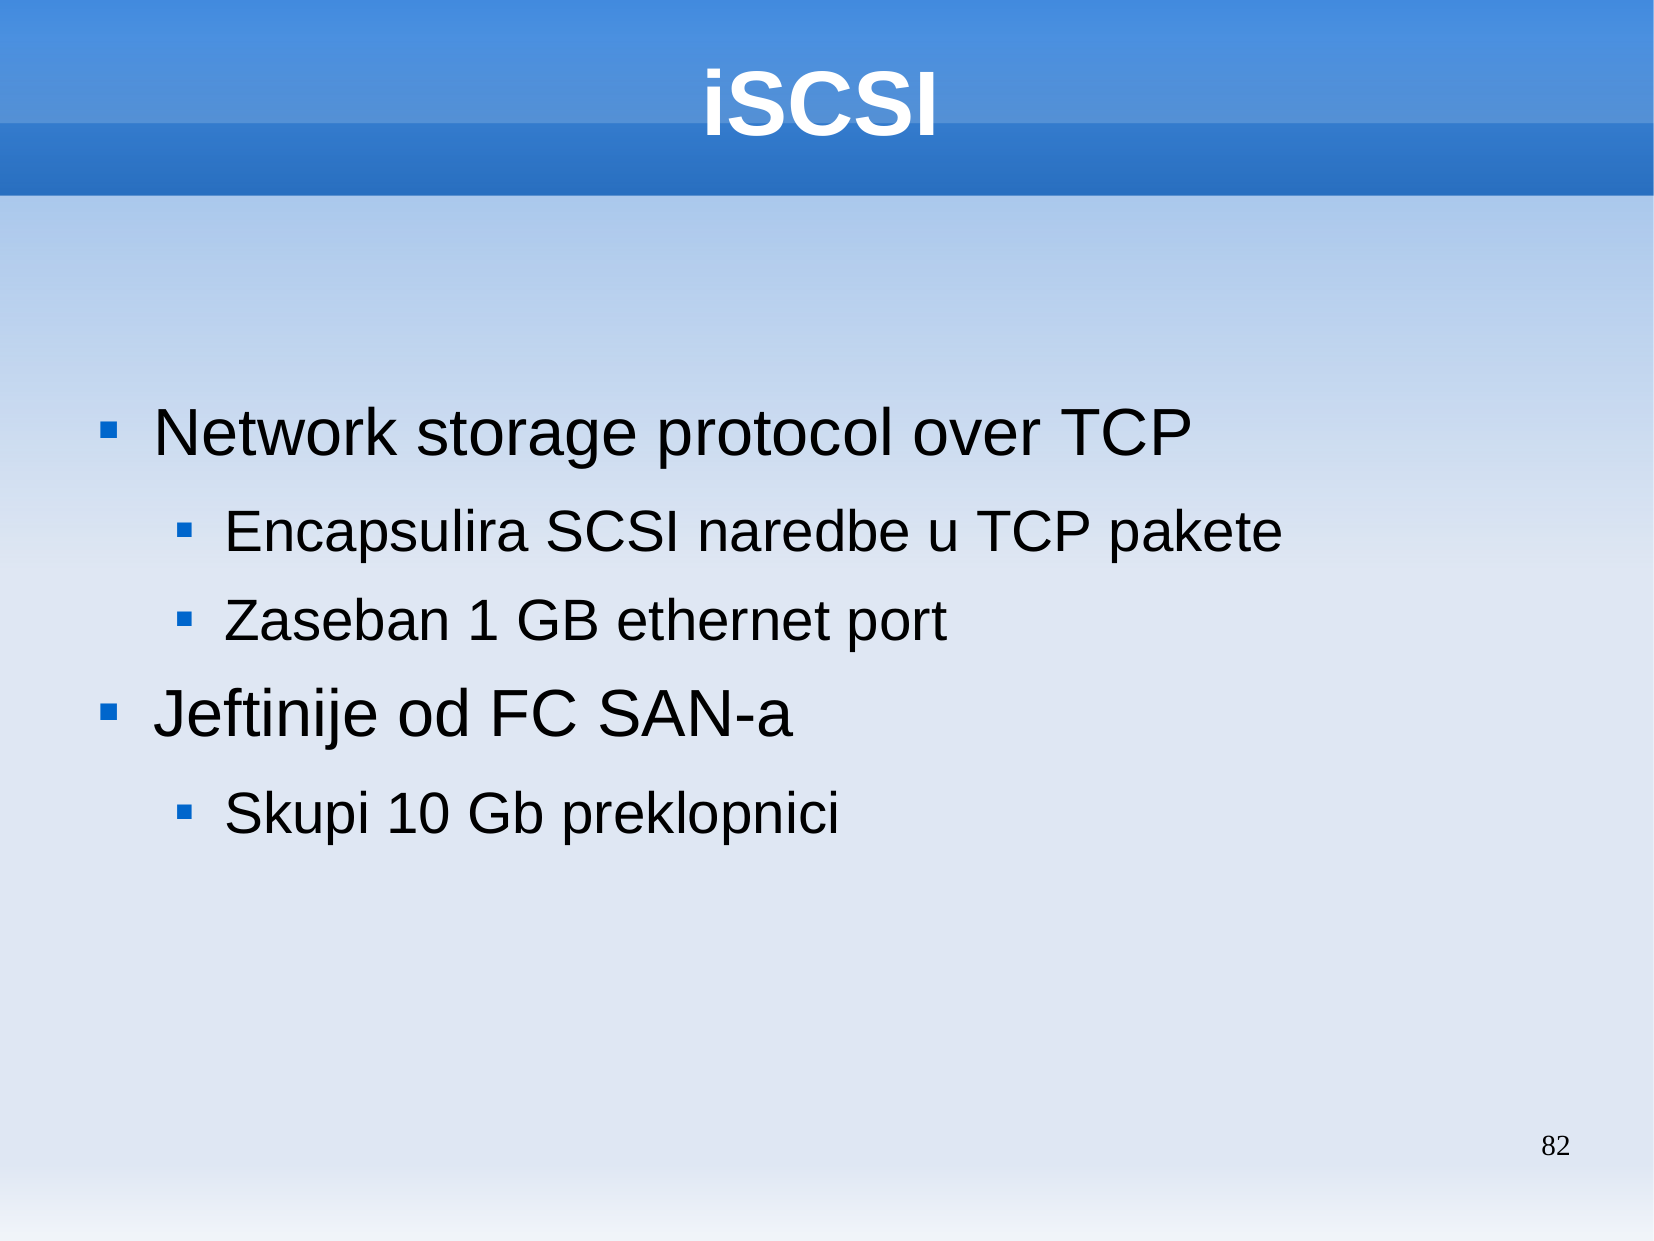

# iSCSI
Network storage protocol over TCP
Encapsulira SCSI naredbe u TCP pakete
Zaseban 1 GB ethernet port
Jeftinije od FC SAN-a
Skupi 10 Gb preklopnici
82